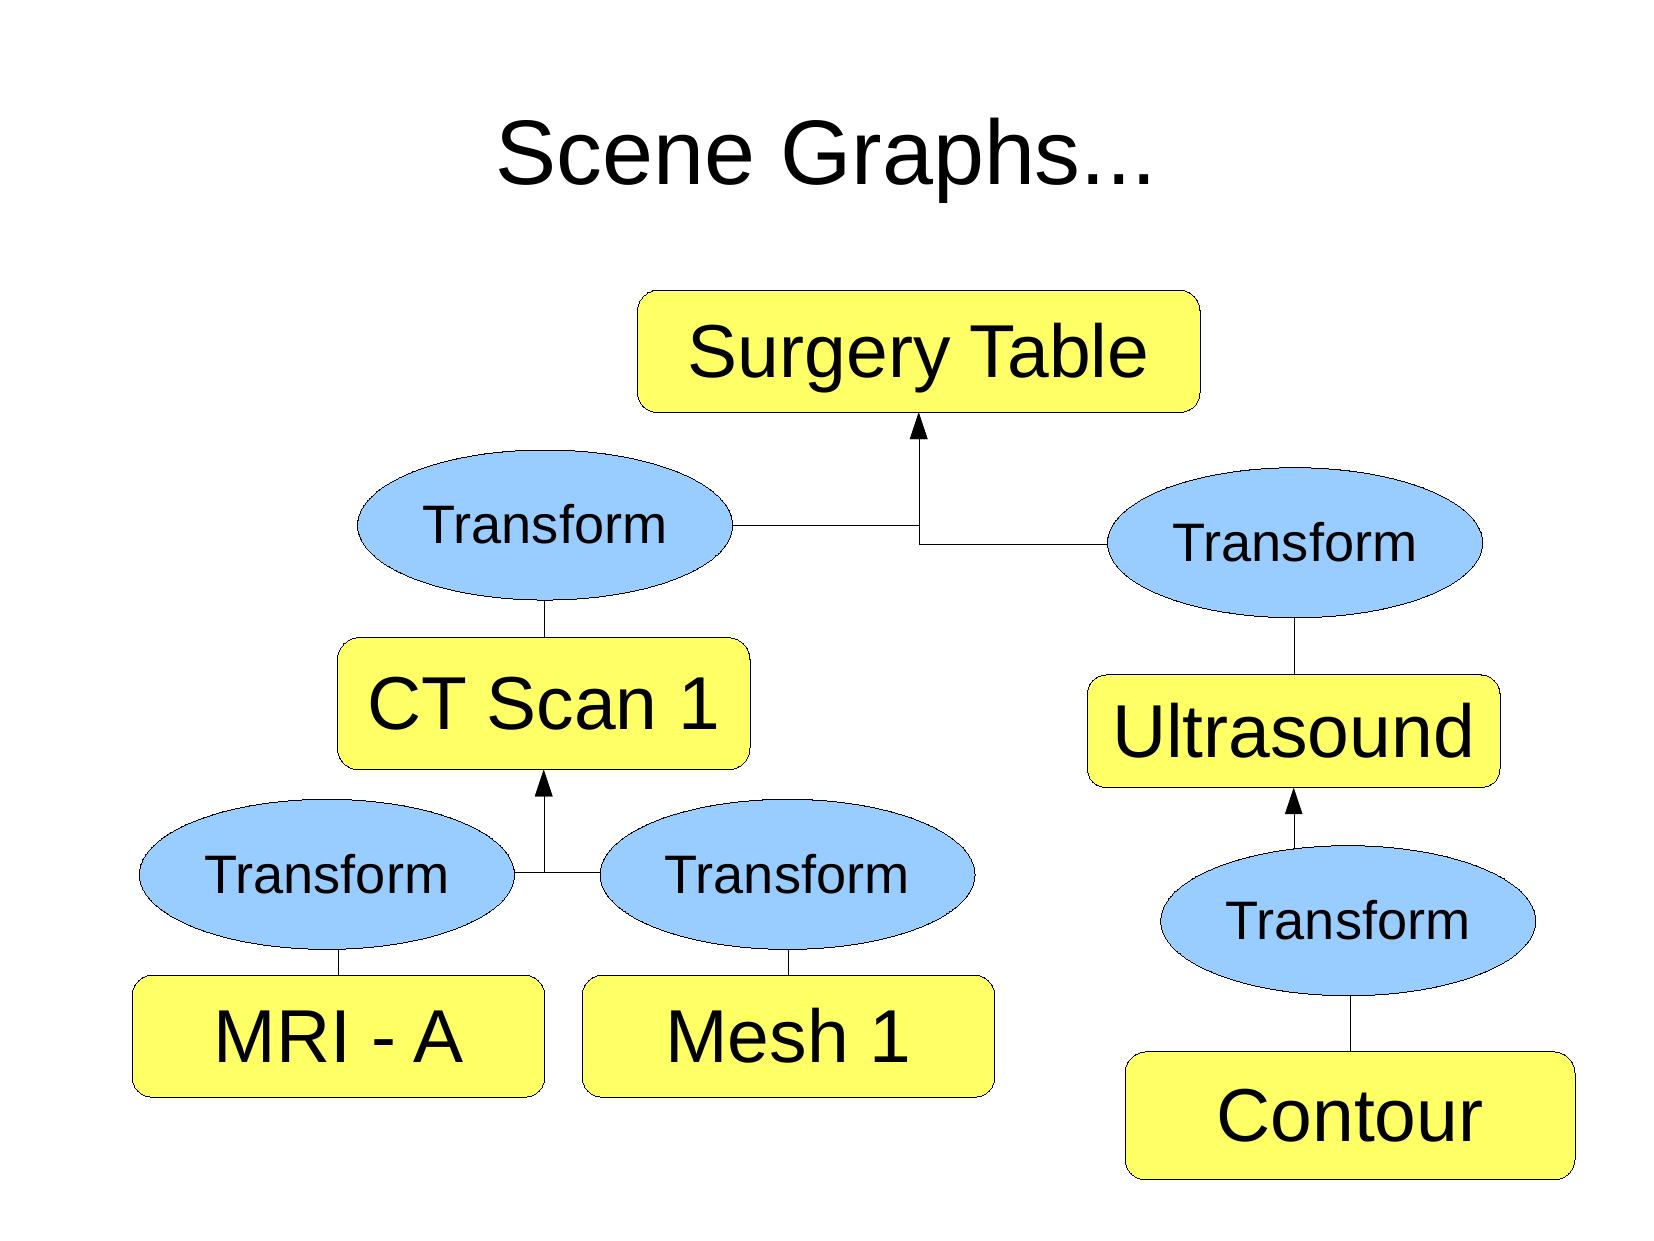

# Scene Graphs...
Surgery Table
Transform
Transform
CT Scan 1
Ultrasound
Transform
Transform
Transform
MRI - A
Mesh 1
Contour